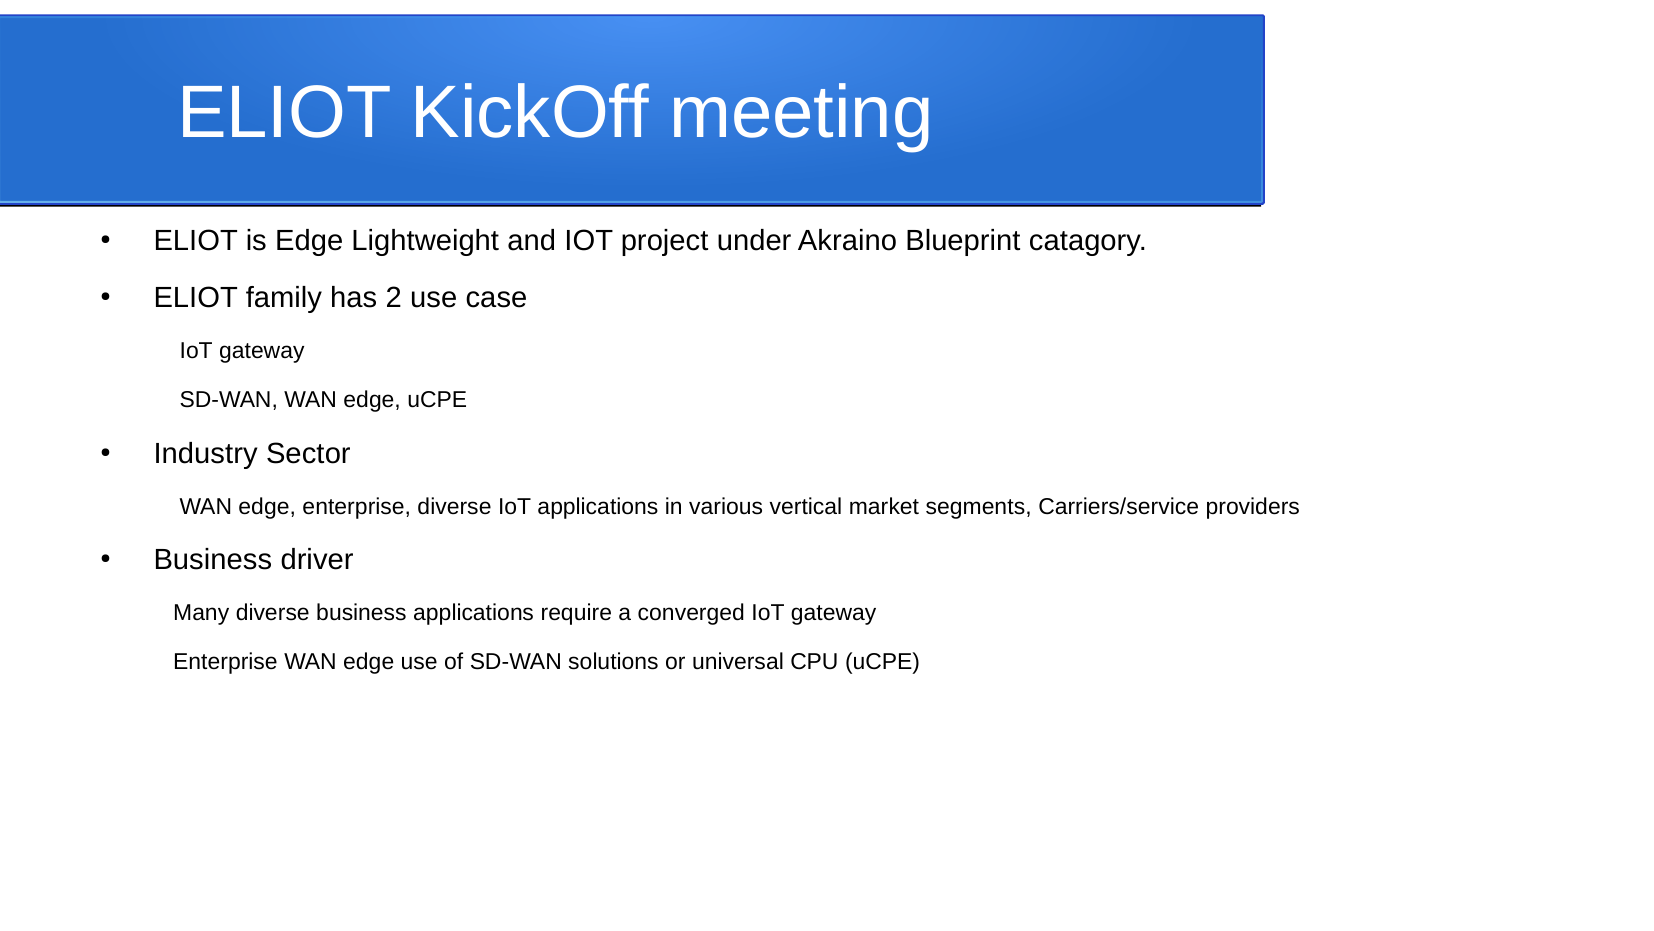

# ELIOT KickOff meeting
ELIOT is Edge Lightweight and IOT project under Akraino Blueprint catagory.
ELIOT family has 2 use case
 IoT gateway
 SD-WAN, WAN edge, uCPE
Industry Sector
 WAN edge, enterprise, diverse IoT applications in various vertical market segments, Carriers/service providers
Business driver
 Many diverse business applications require a converged IoT gateway
 Enterprise WAN edge use of SD-WAN solutions or universal CPU (uCPE)